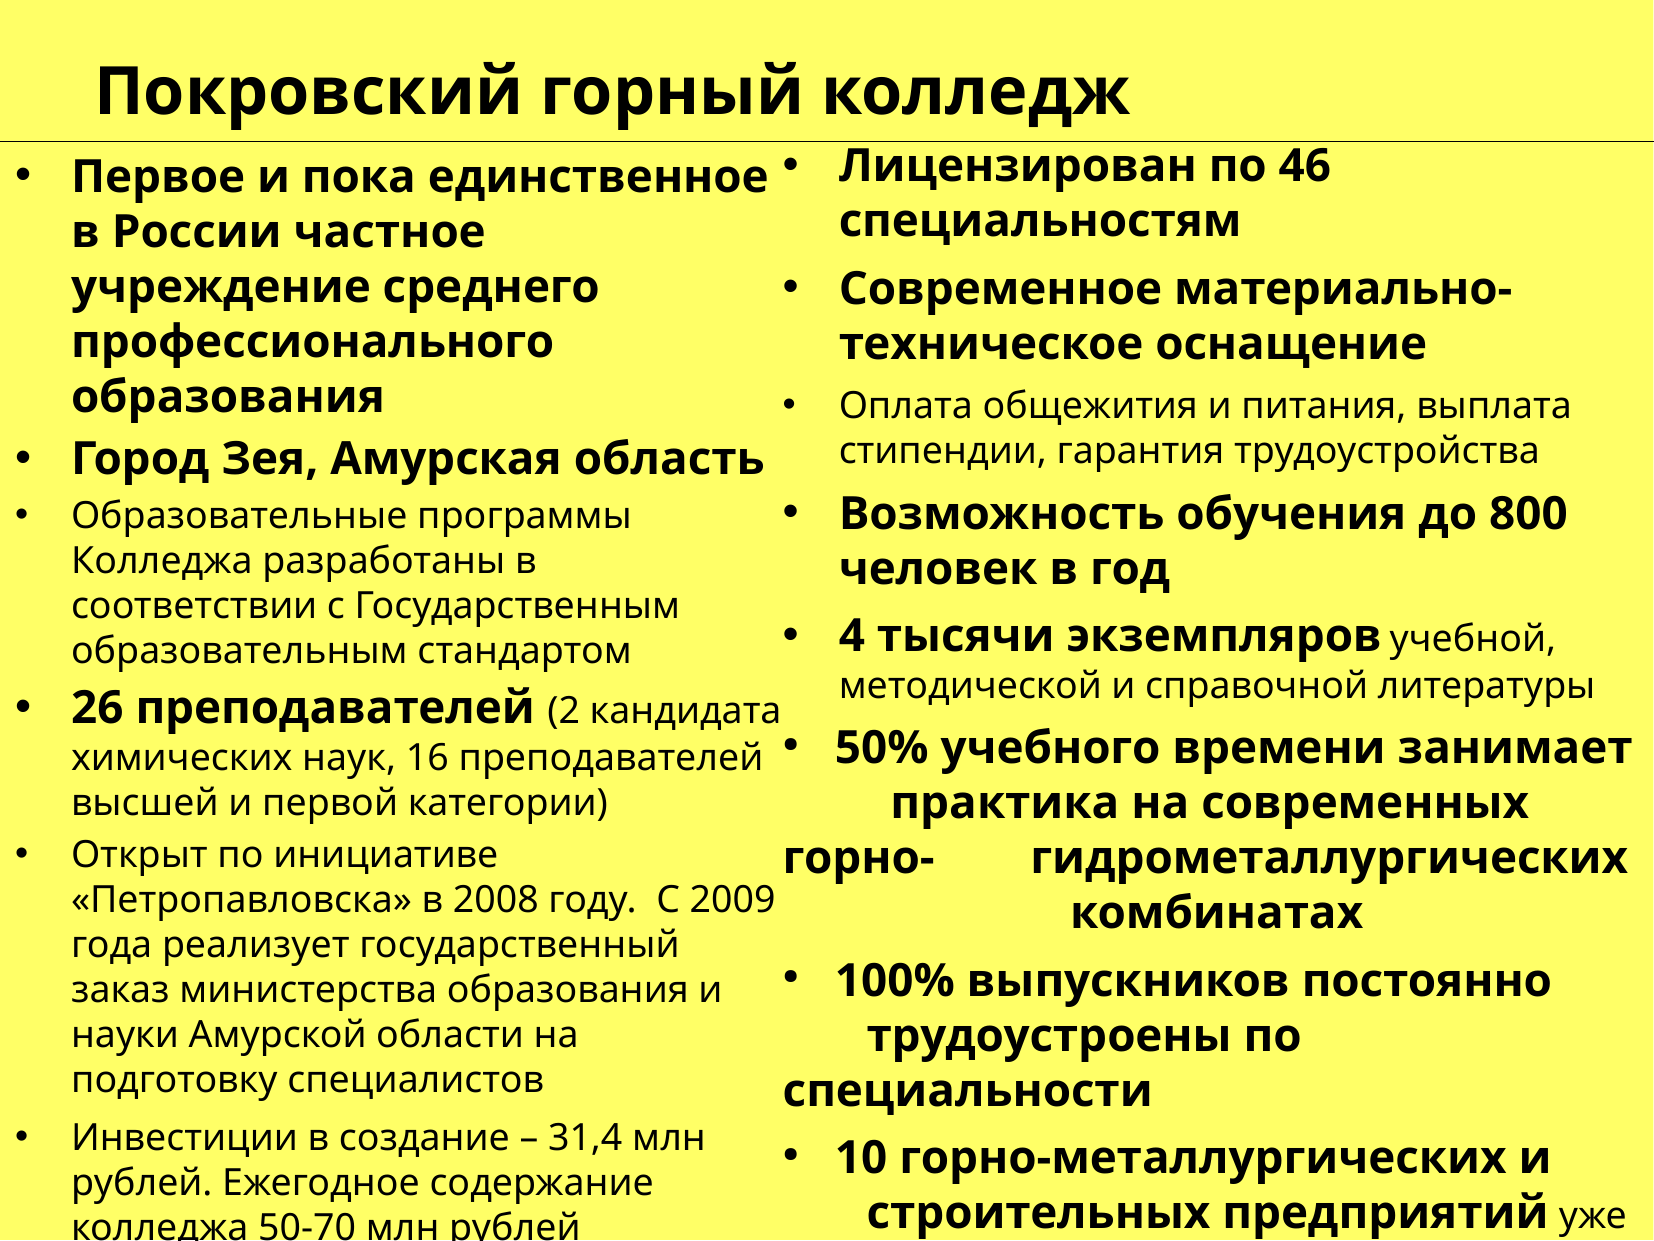

Покровский горный колледж
Лицензирован по 46 специальностям
Современное материально-техническое оснащение
Оплата общежития и питания, выплата стипендии, гарантия трудоустройства
Возможность обучения до 800 человек в год
4 тысячи экземпляров учебной, методической и справочной литературы
 50% учебного времени занимает практика на современных горно- гидрометаллургических комбинатах
 100% выпускников постоянно трудоустроены по специальности
 10 горно-металлургических и строительных предприятий уже приняли наших выпускников
Первое и пока единственное в России частное учреждение среднего профессионального образования
Город Зея, Амурская область
Образовательные программы Колледжа разработаны в соответствии с Государственным образовательным стандартом
26 преподавателей (2 кандидата химических наук, 16 преподавателей высшей и первой категории)
Открыт по инициативе «Петропавловска» в 2008 году. С 2009 года реализует государственный заказ министерства образования и науки Амурской области на подготовку специалистов
Инвестиции в создание – 31,4 млн рублей. Ежегодное содержание колледжа 50-70 млн рублей